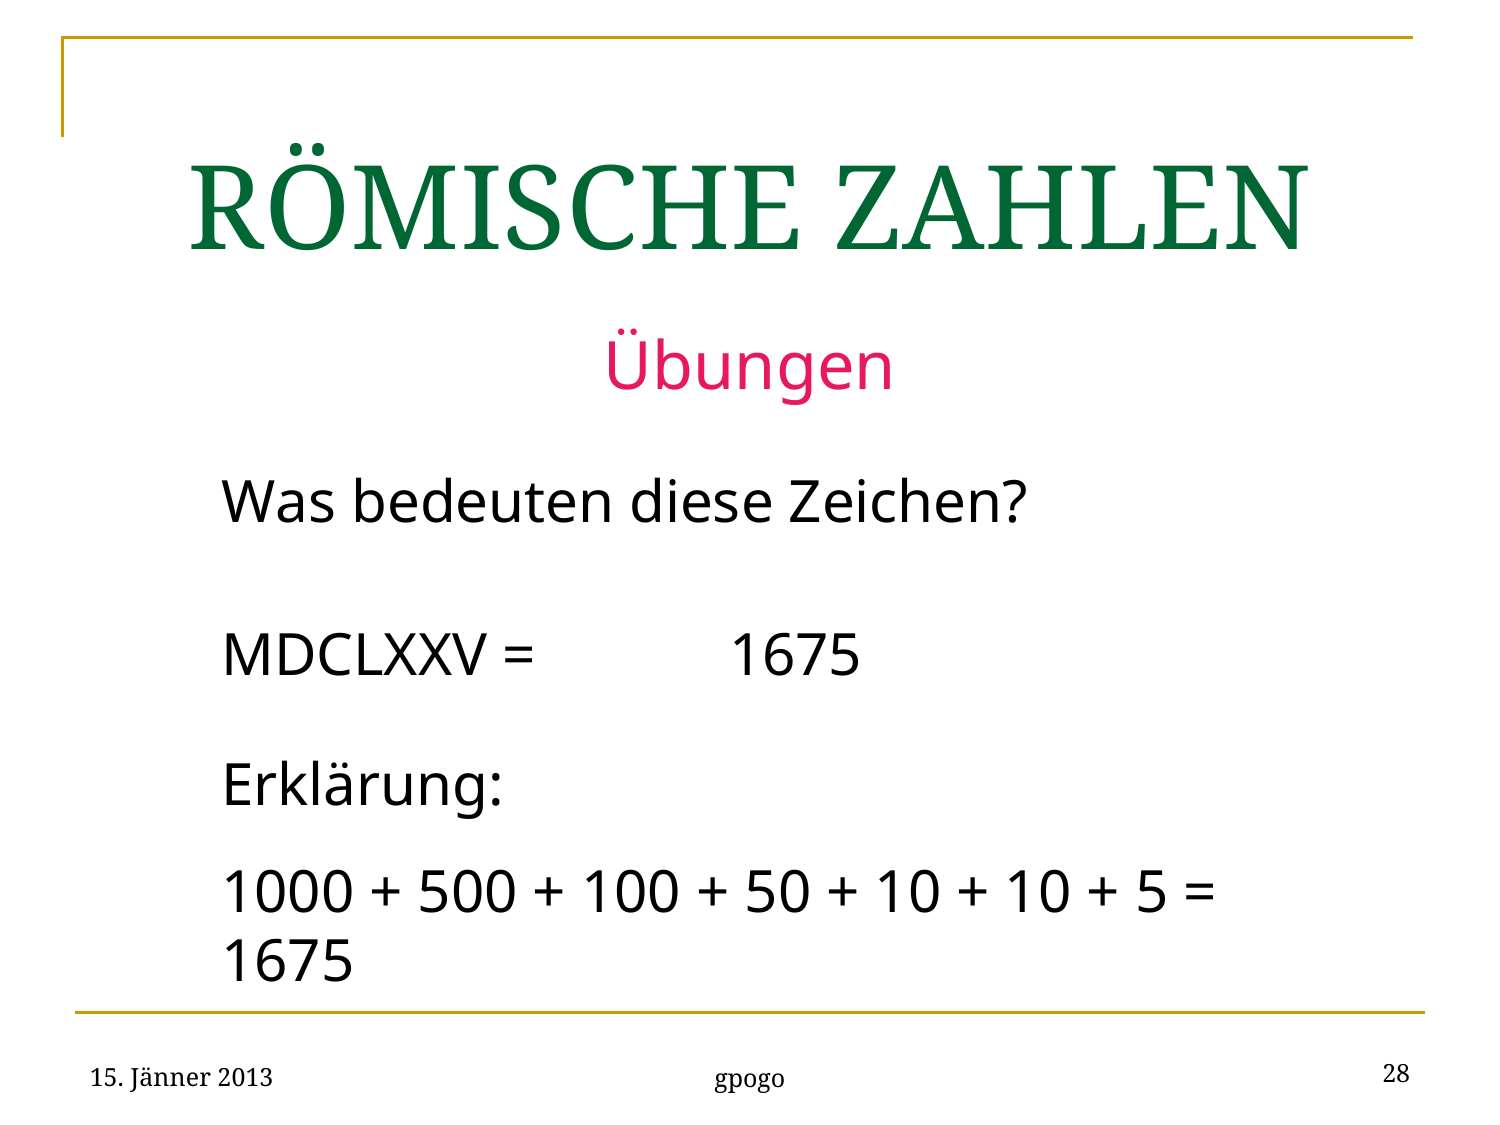

# RÖMISCHE ZAHLEN
Übungen
Was bedeuten diese Zeichen?
MDCLXXV =
1675
Erklärung:
1000 + 500 + 100 + 50 + 10 + 10 + 5 = 1675
15. Jänner 2013
gpogo